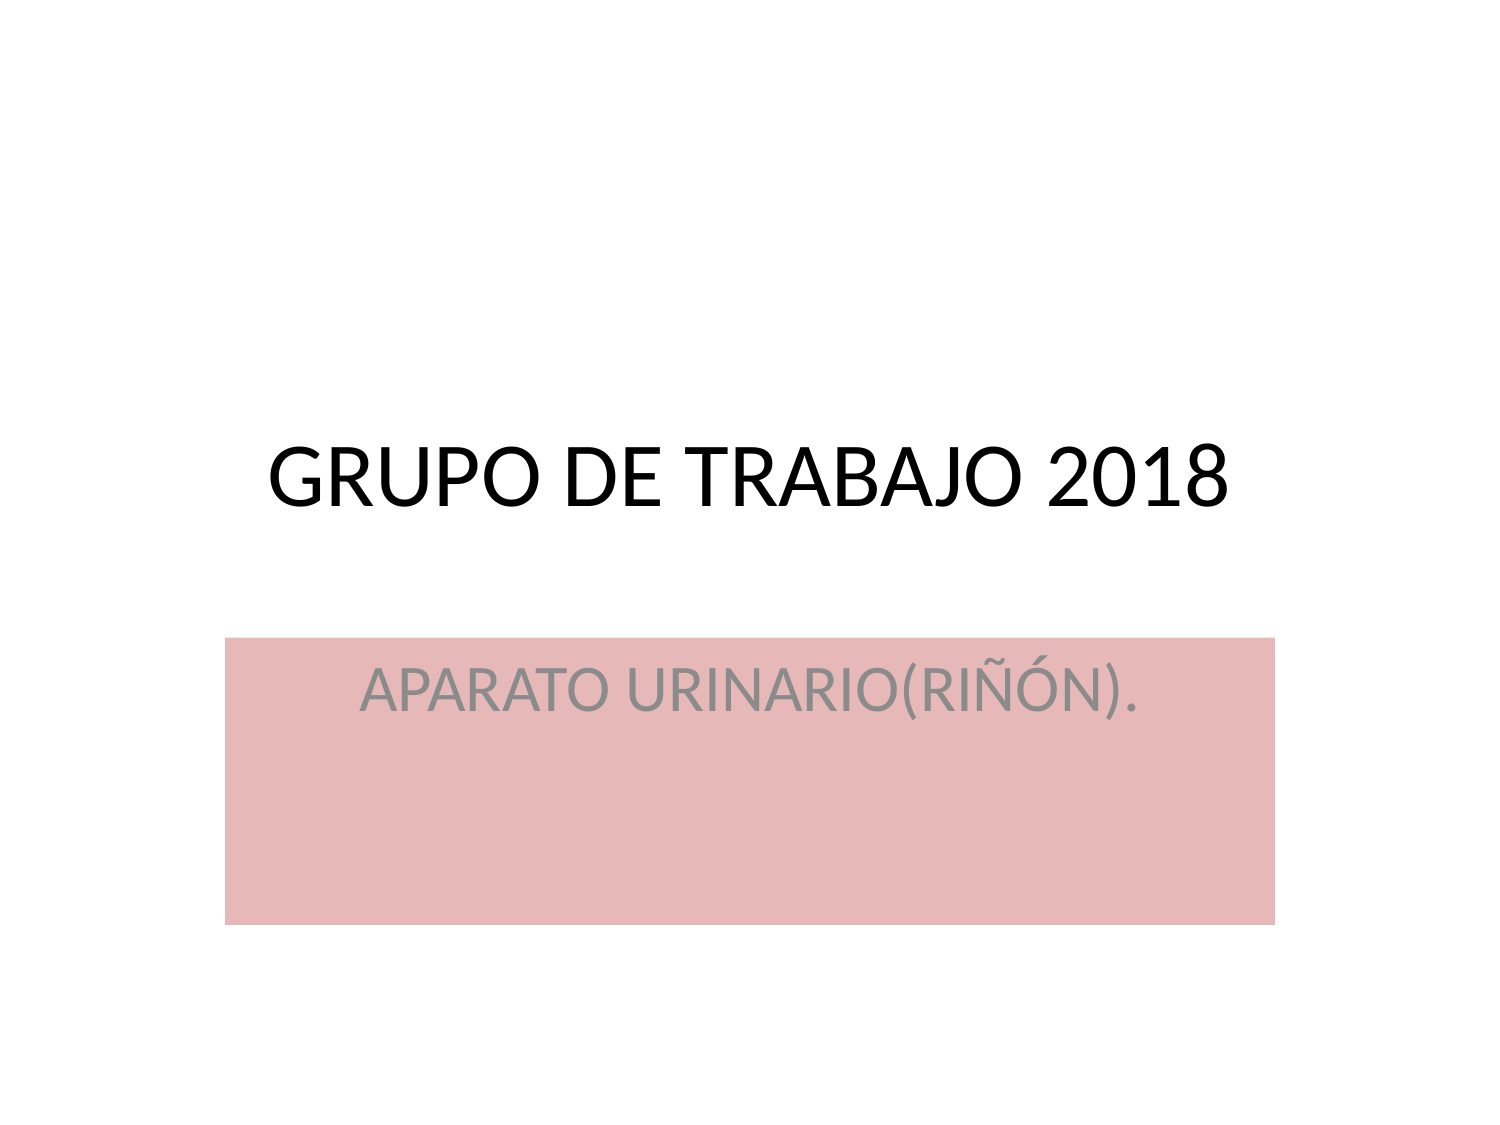

# GRUPO DE TRABAJO 2018
APARATO URINARIO(RIÑÓN).